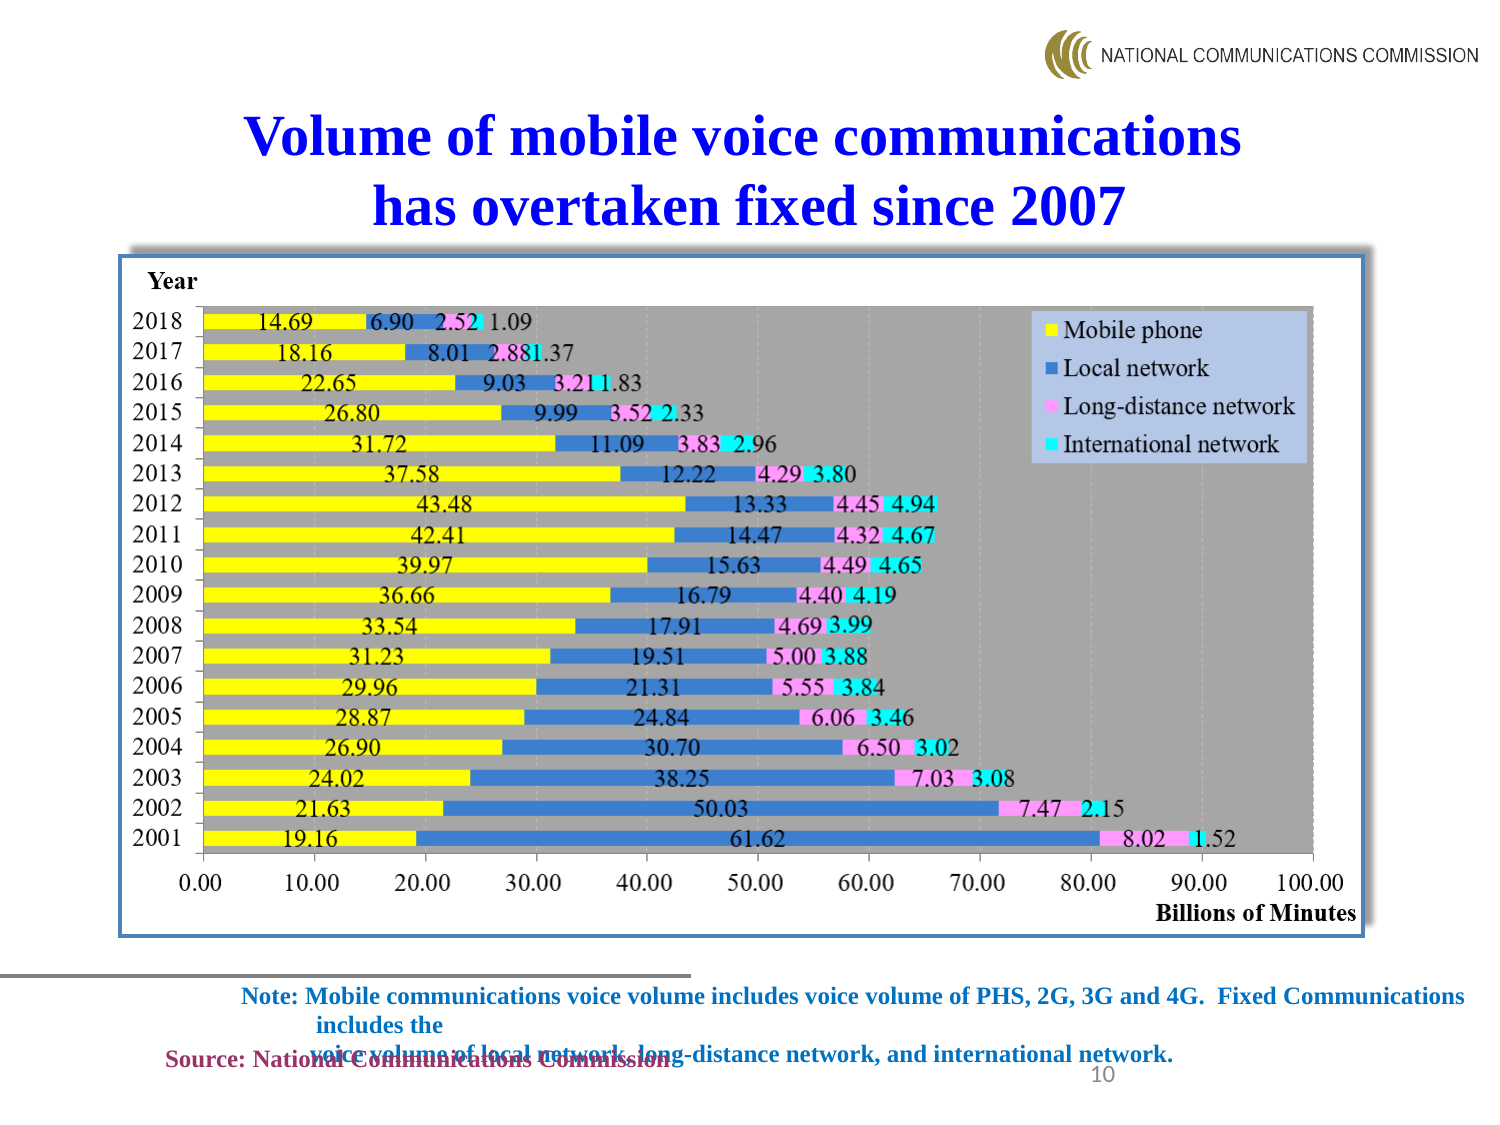

Volume of mobile voice communications
has overtaken fixed since 2007
Note: Mobile communications voice volume includes voice volume of PHS, 2G, 3G and 4G. Fixed Communications includes the
 voice volume of local network, long-distance network, and international network.
Source: National Communications Commission